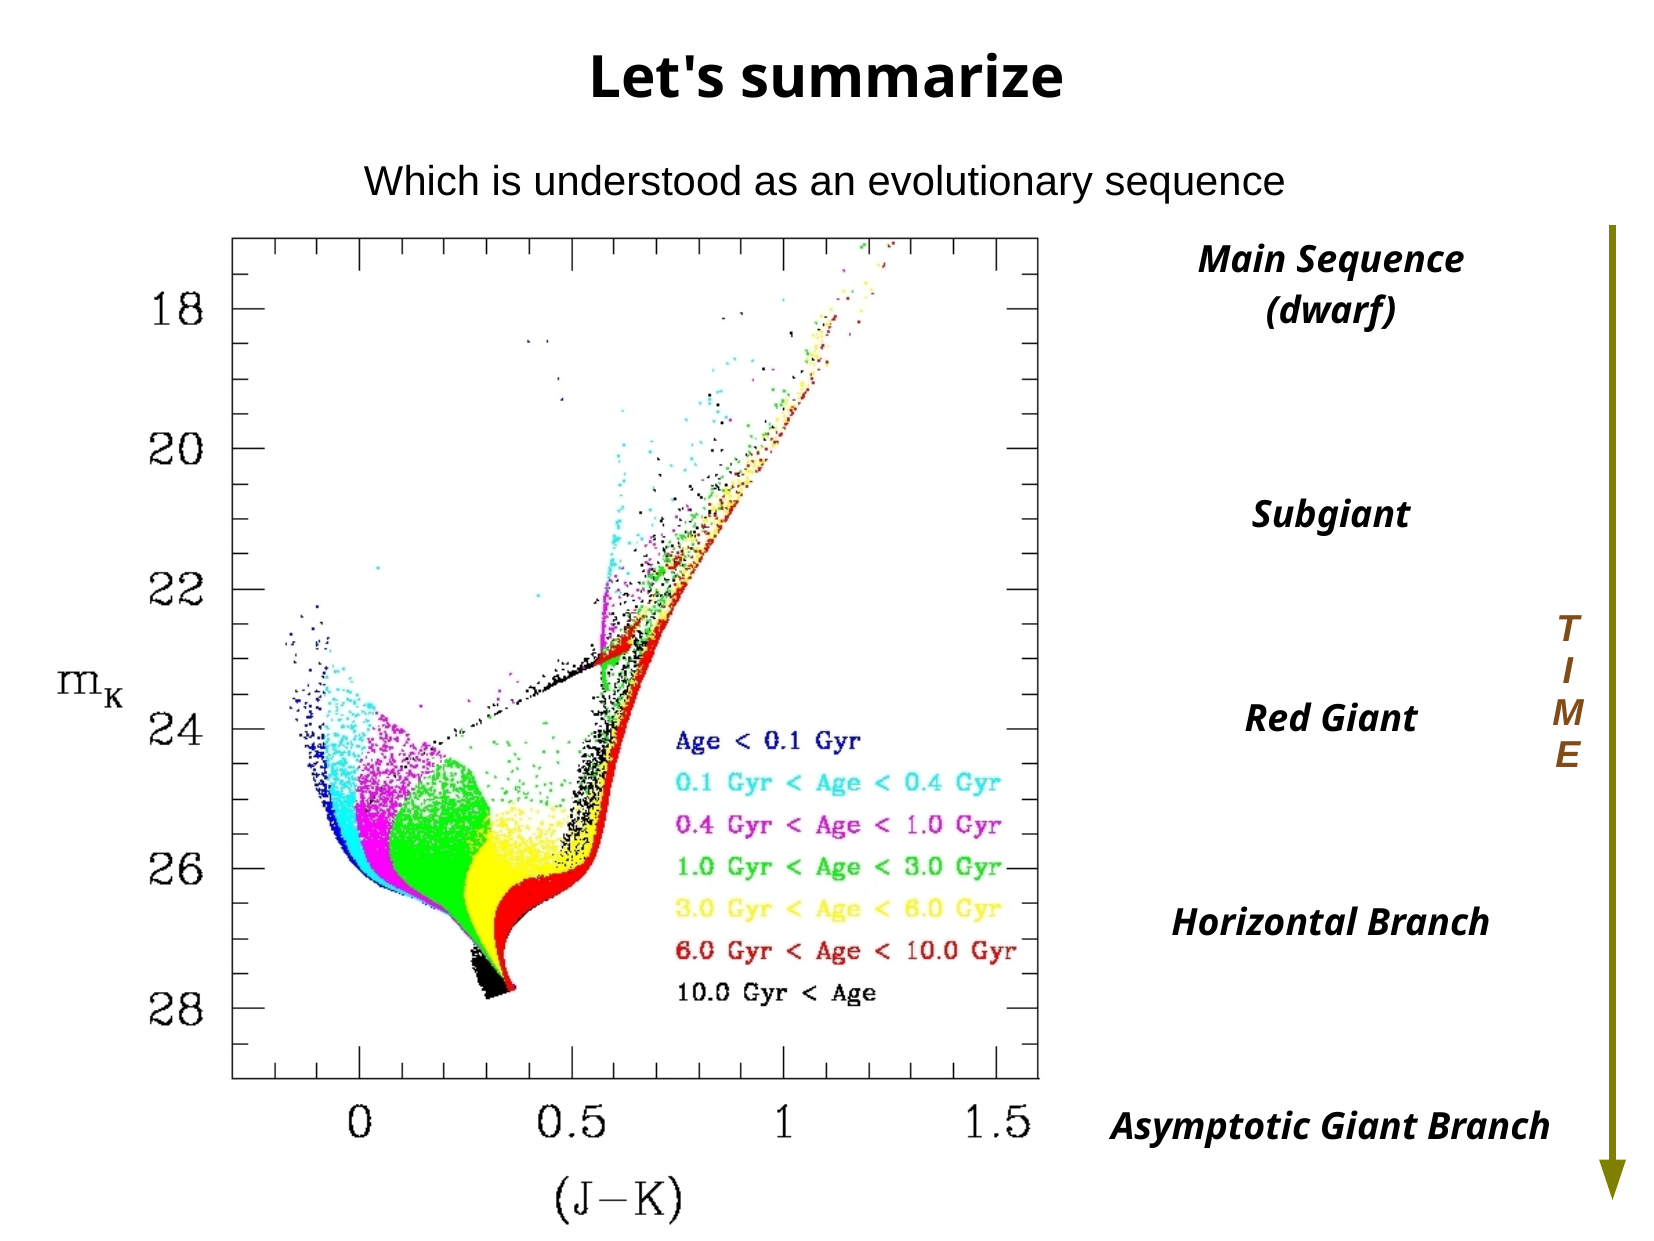

Let's summarize
Which is understood as an evolutionary sequence
Main Sequence
(dwarf)
Subgiant
Red Giant
Horizontal Branch
Asymptotic Giant Branch
T
I
M
E